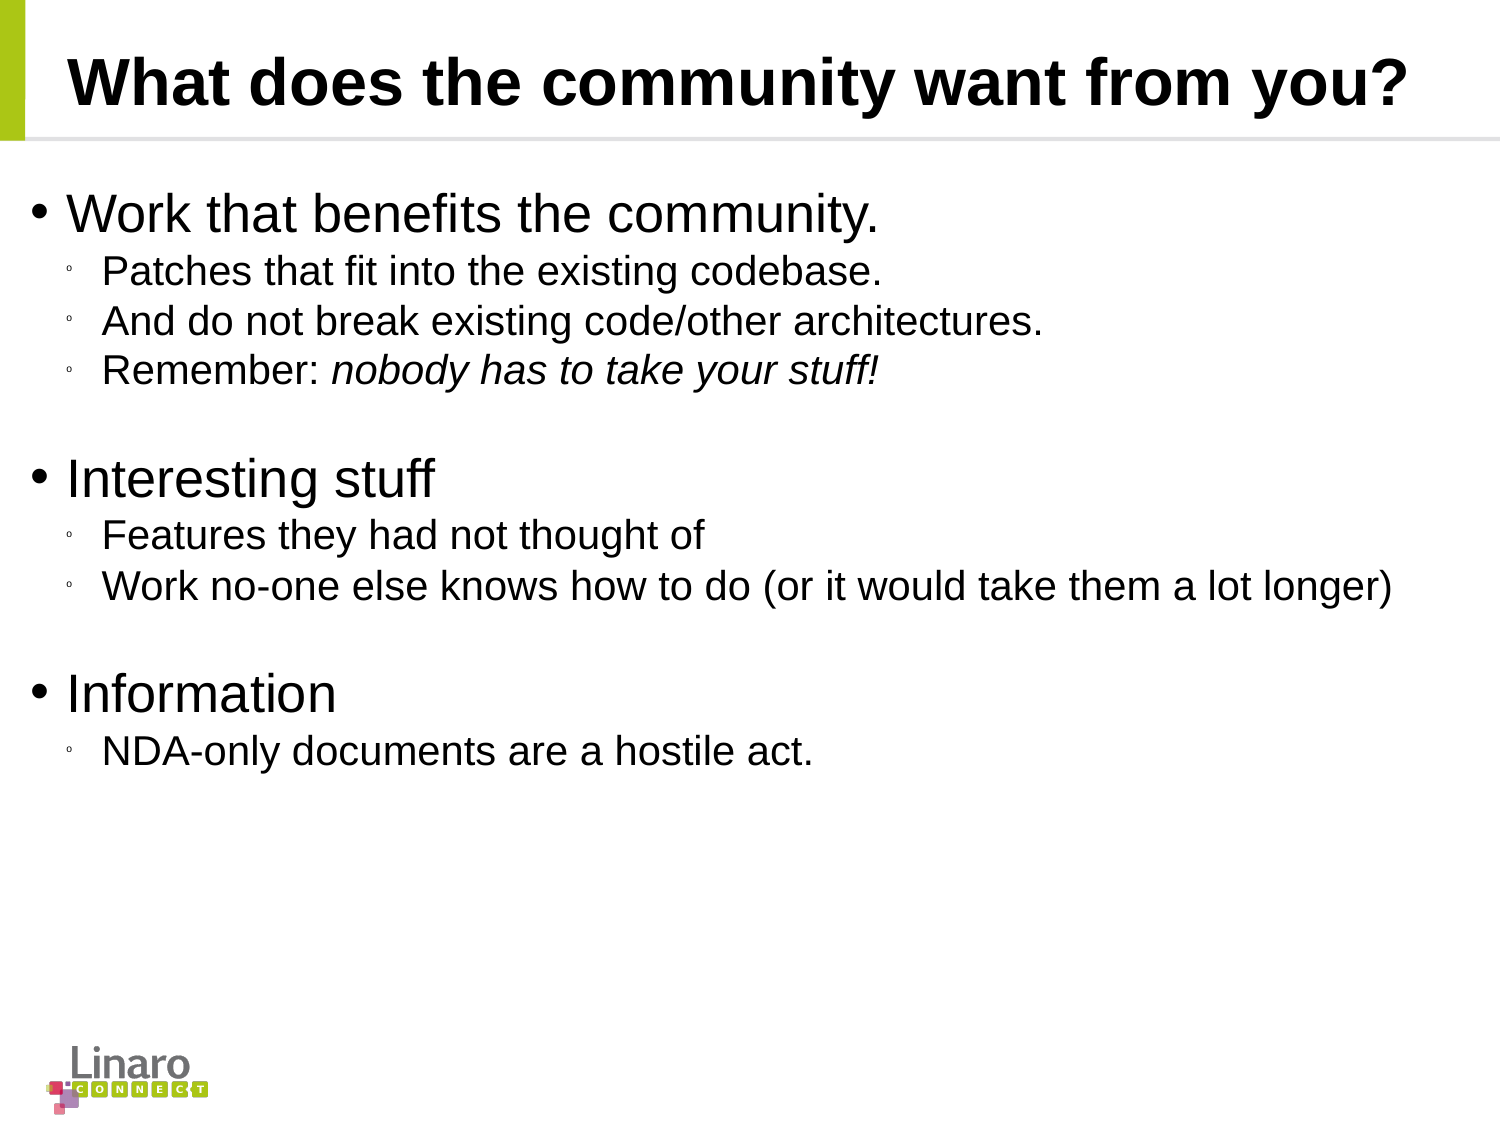

What does the community want from you?
Work that benefits the community.
Patches that fit into the existing codebase.
And do not break existing code/other architectures.
Remember: nobody has to take your stuff!
Interesting stuff
Features they had not thought of
Work no-one else knows how to do (or it would take them a lot longer)
Information
NDA-only documents are a hostile act.